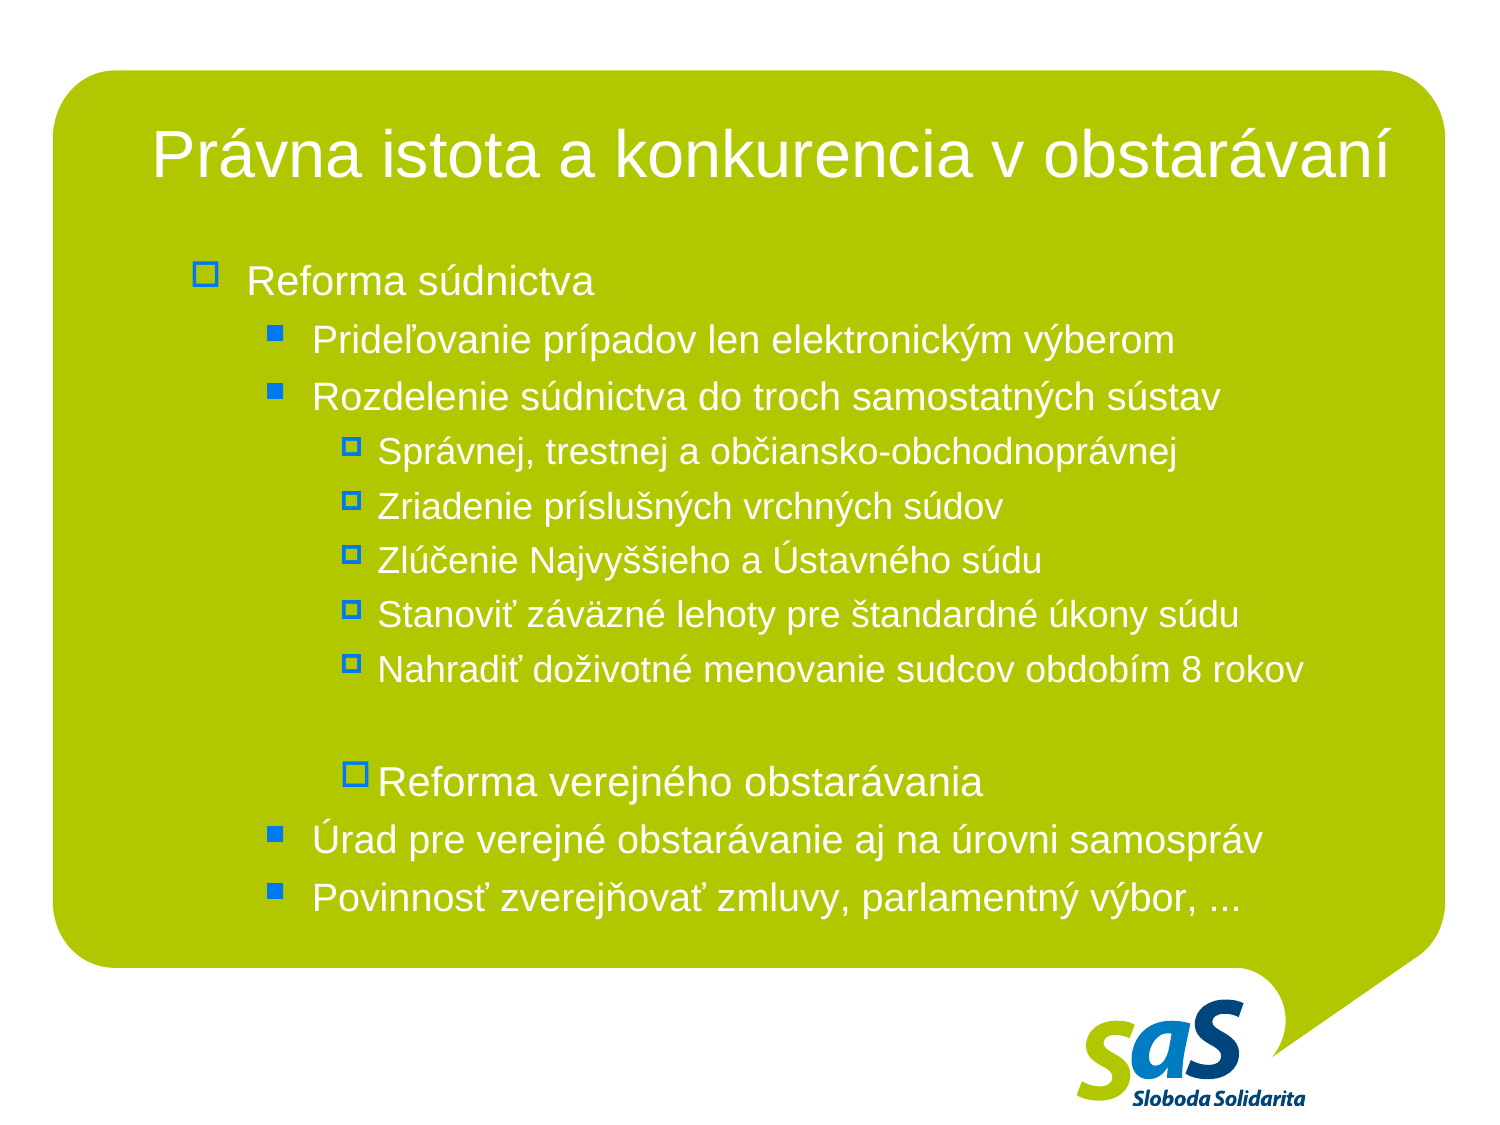

# Právna istota a konkurencia v obstarávaní
Reforma súdnictva
Prideľovanie prípadov len elektronickým výberom
Rozdelenie súdnictva do troch samostatných sústav
Správnej, trestnej a občiansko-obchodnoprávnej
Zriadenie príslušných vrchných súdov
Zlúčenie Najvyššieho a Ústavného súdu
Stanoviť záväzné lehoty pre štandardné úkony súdu
Nahradiť doživotné menovanie sudcov obdobím 8 rokov
Reforma verejného obstarávania
Úrad pre verejné obstarávanie aj na úrovni samospráv
Povinnosť zverejňovať zmluvy, parlamentný výbor, ...